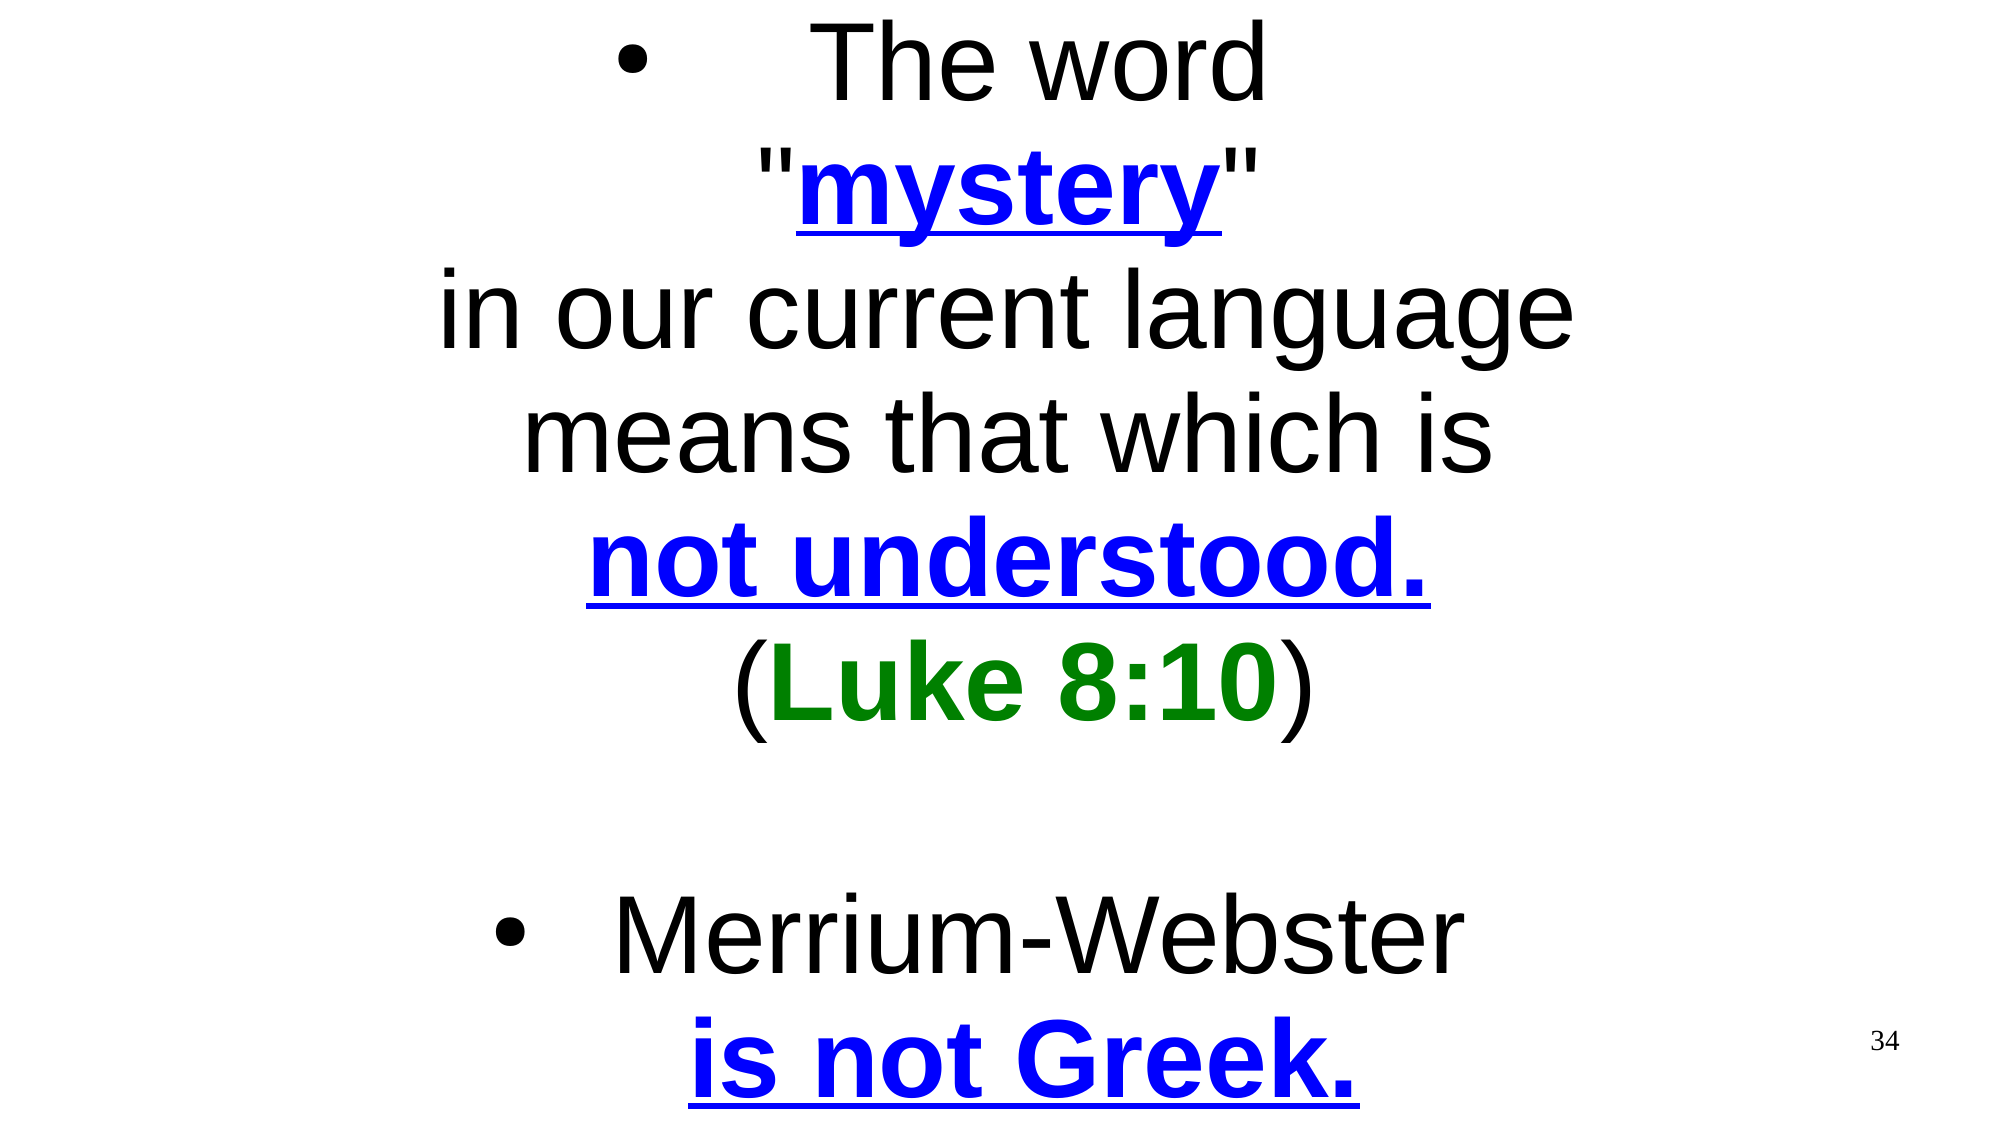

# The word "mystery" in our current language means that which is not understood. (Luke 8:10)
 Merrium-Webster
is not Greek.
34